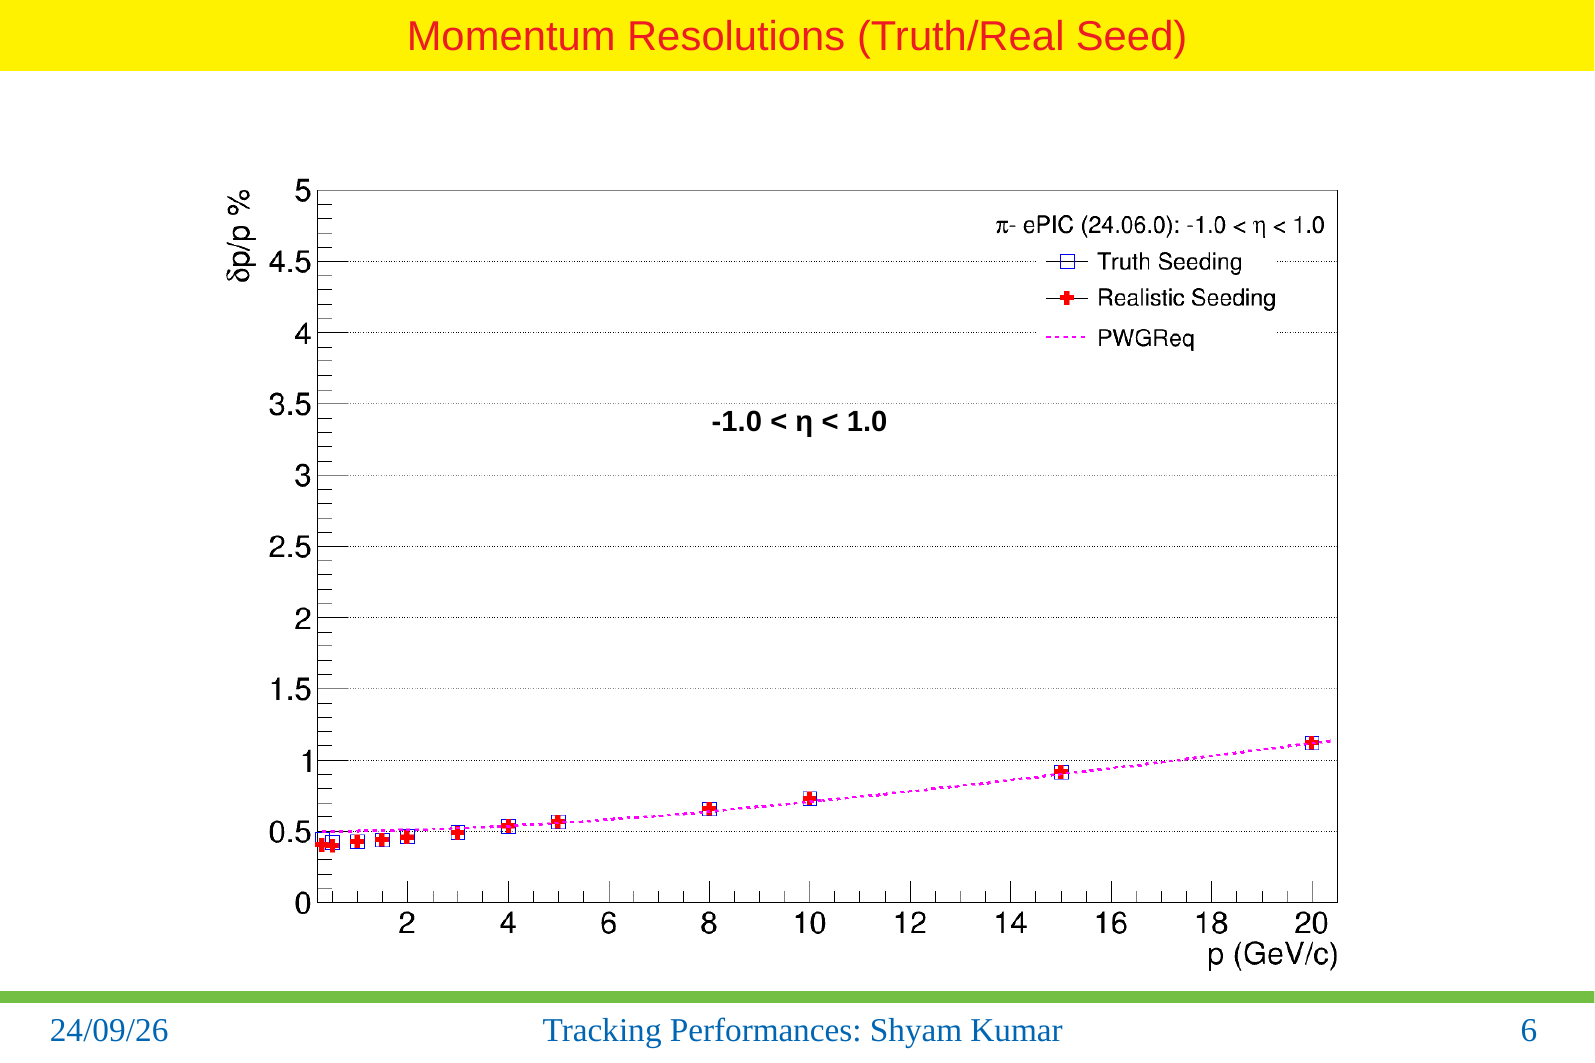

# Momentum Resolutions (Truth/Real Seed)
-1.0 < η < 1.0
Tracking Performances: Shyam Kumar
6